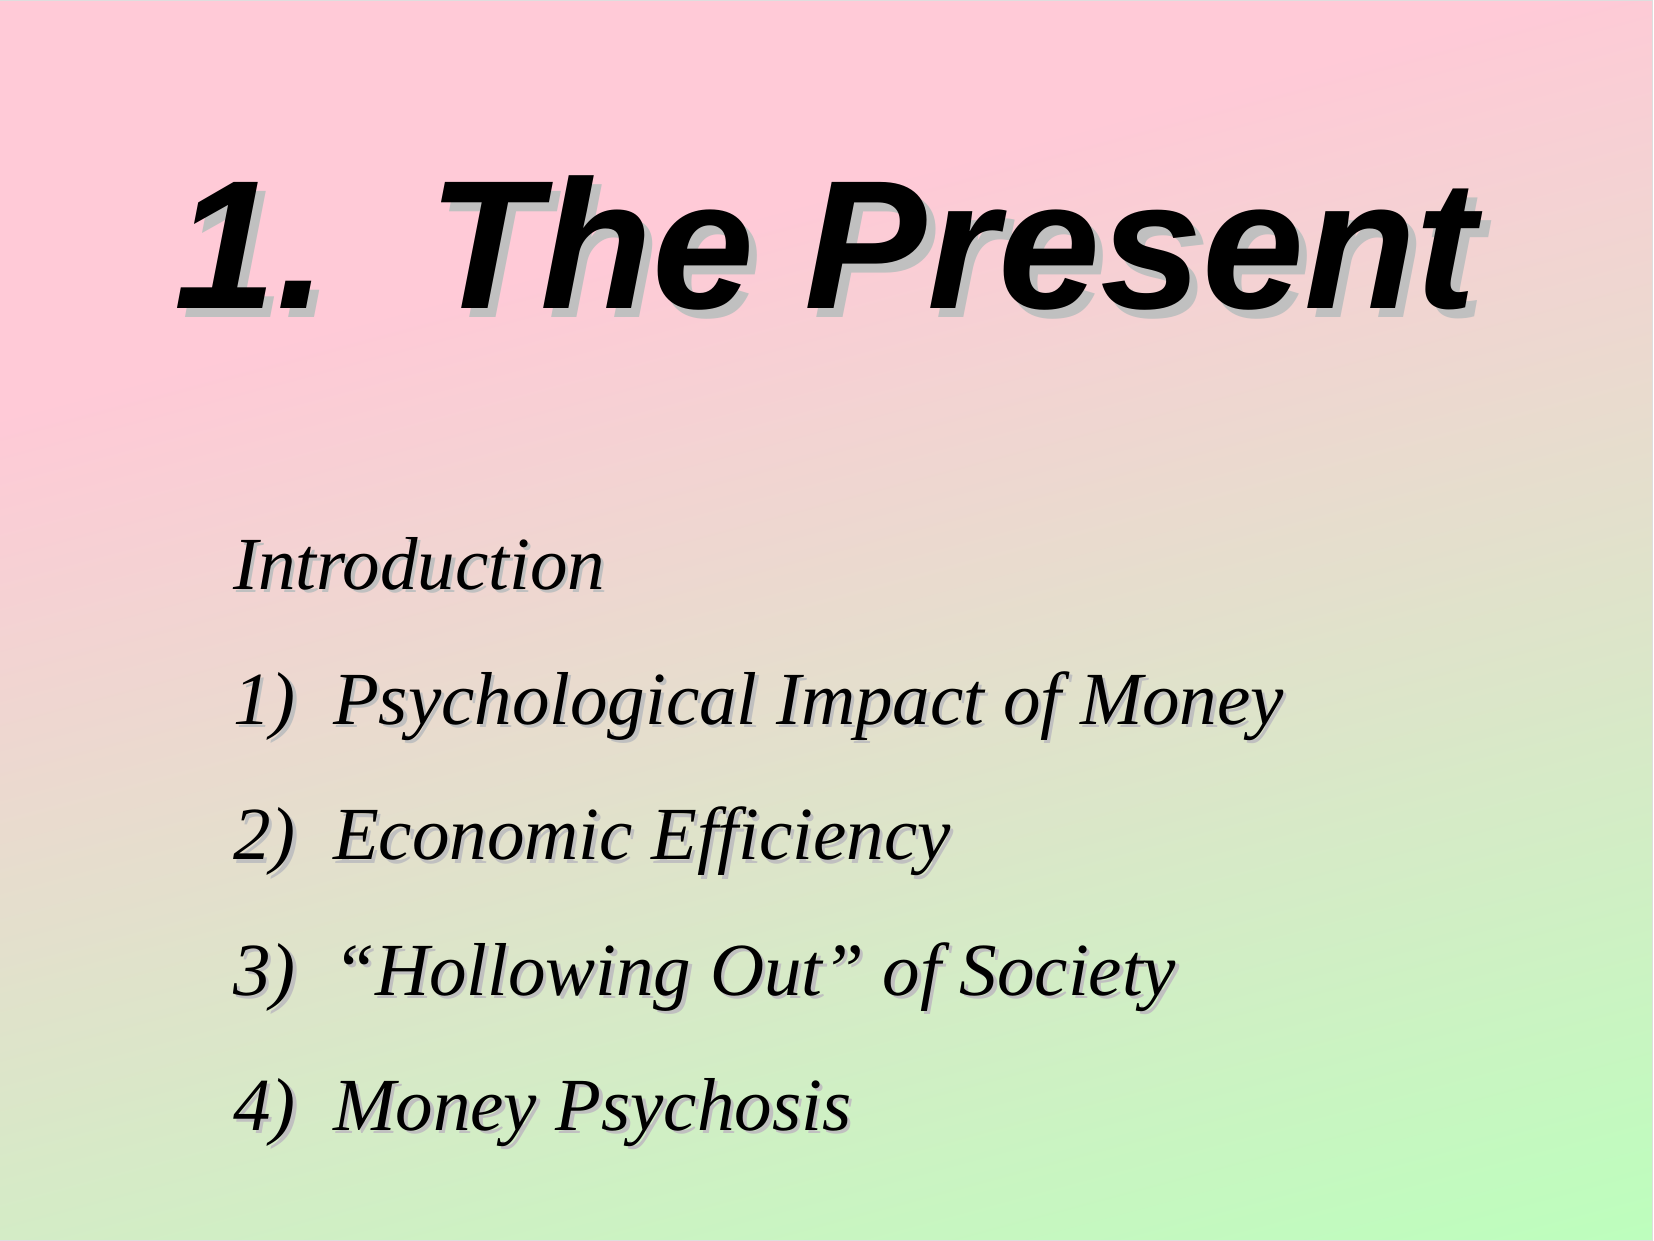

# 1. The Present
Introduction
1) Psychological Impact of Money
2) Economic Efficiency
3) “Hollowing Out” of Society
4) Money Psychosis